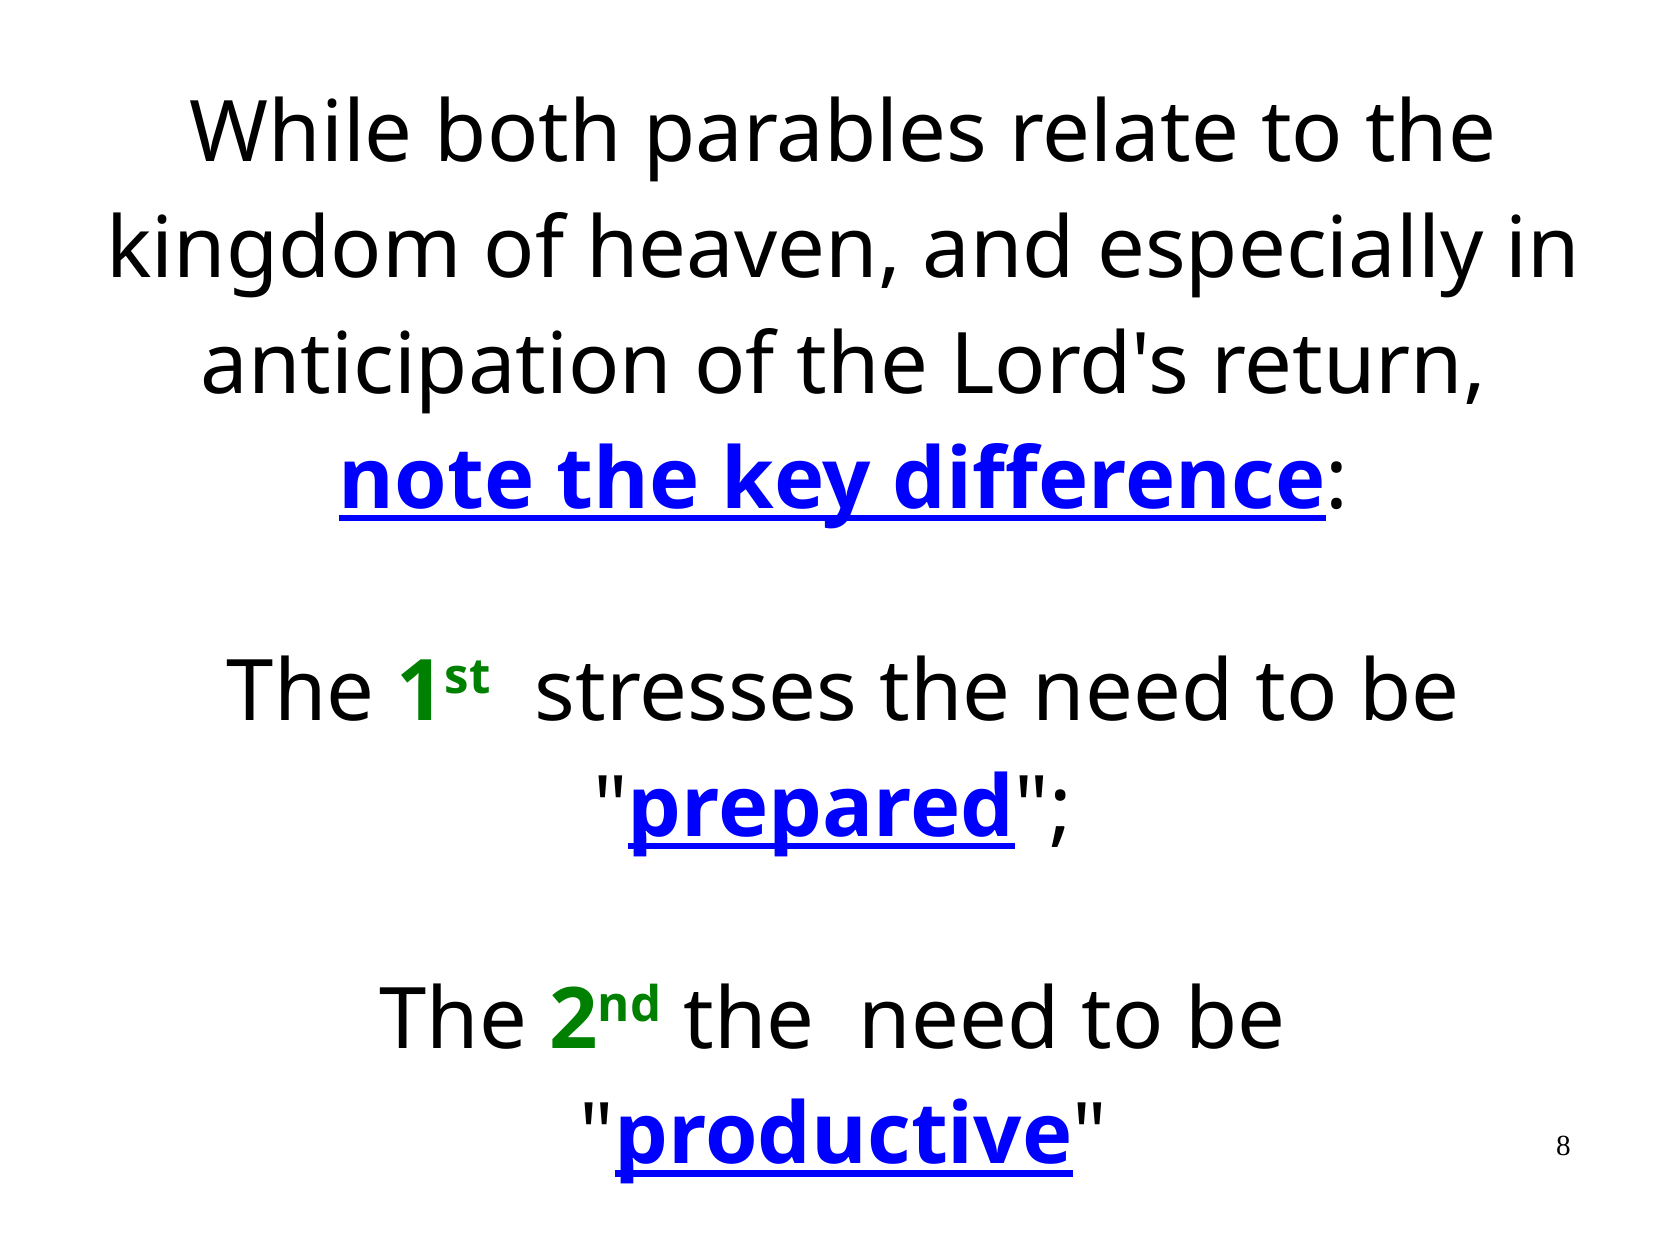

# While both parables relate to the kingdom of heaven, and especially in anticipation of the Lord's return, note the key difference:
The 1st stresses the need to be "prepared";
The 2nd the need to be
"productive"
8